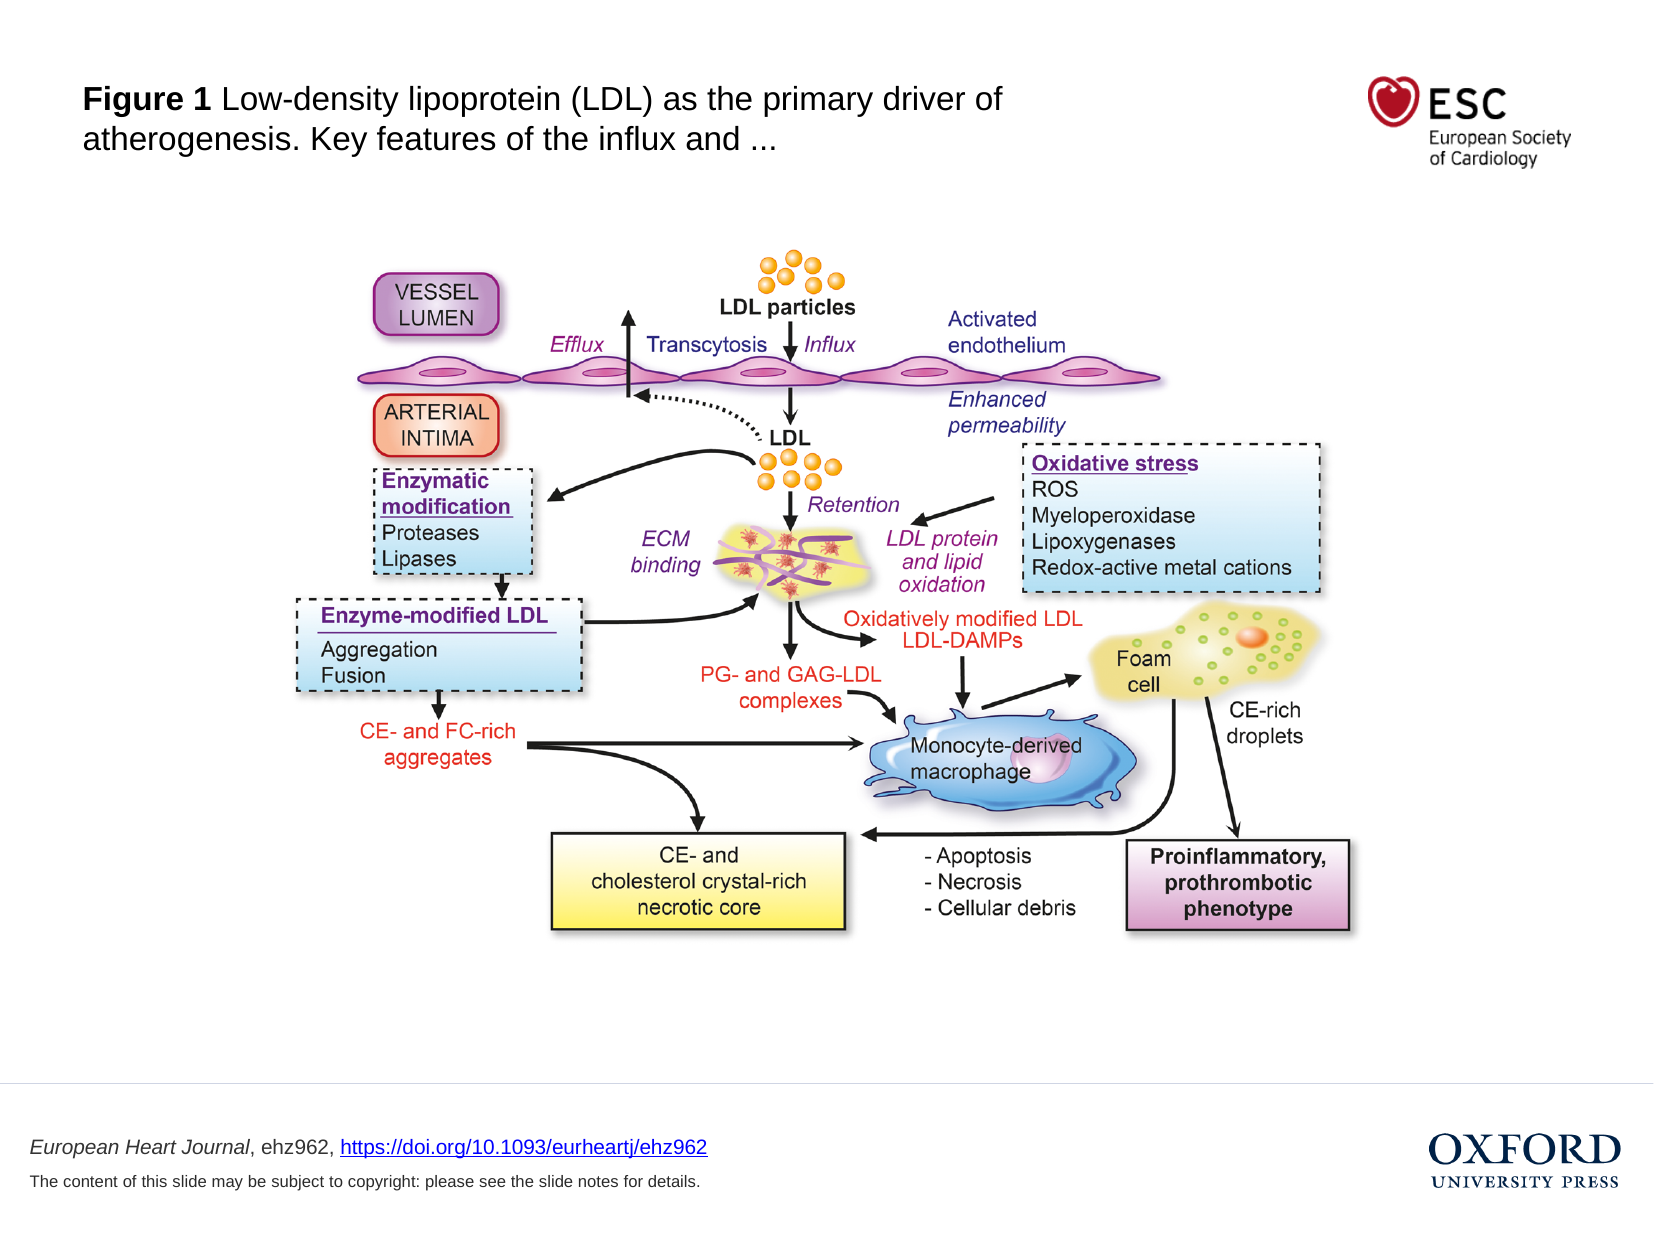

# Figure 1 Low-density lipoprotein (LDL) as the primary driver of atherogenesis. Key features of the influx and ...
European Heart Journal, ehz962, https://doi.org/10.1093/eurheartj/ehz962
The content of this slide may be subject to copyright: please see the slide notes for details.